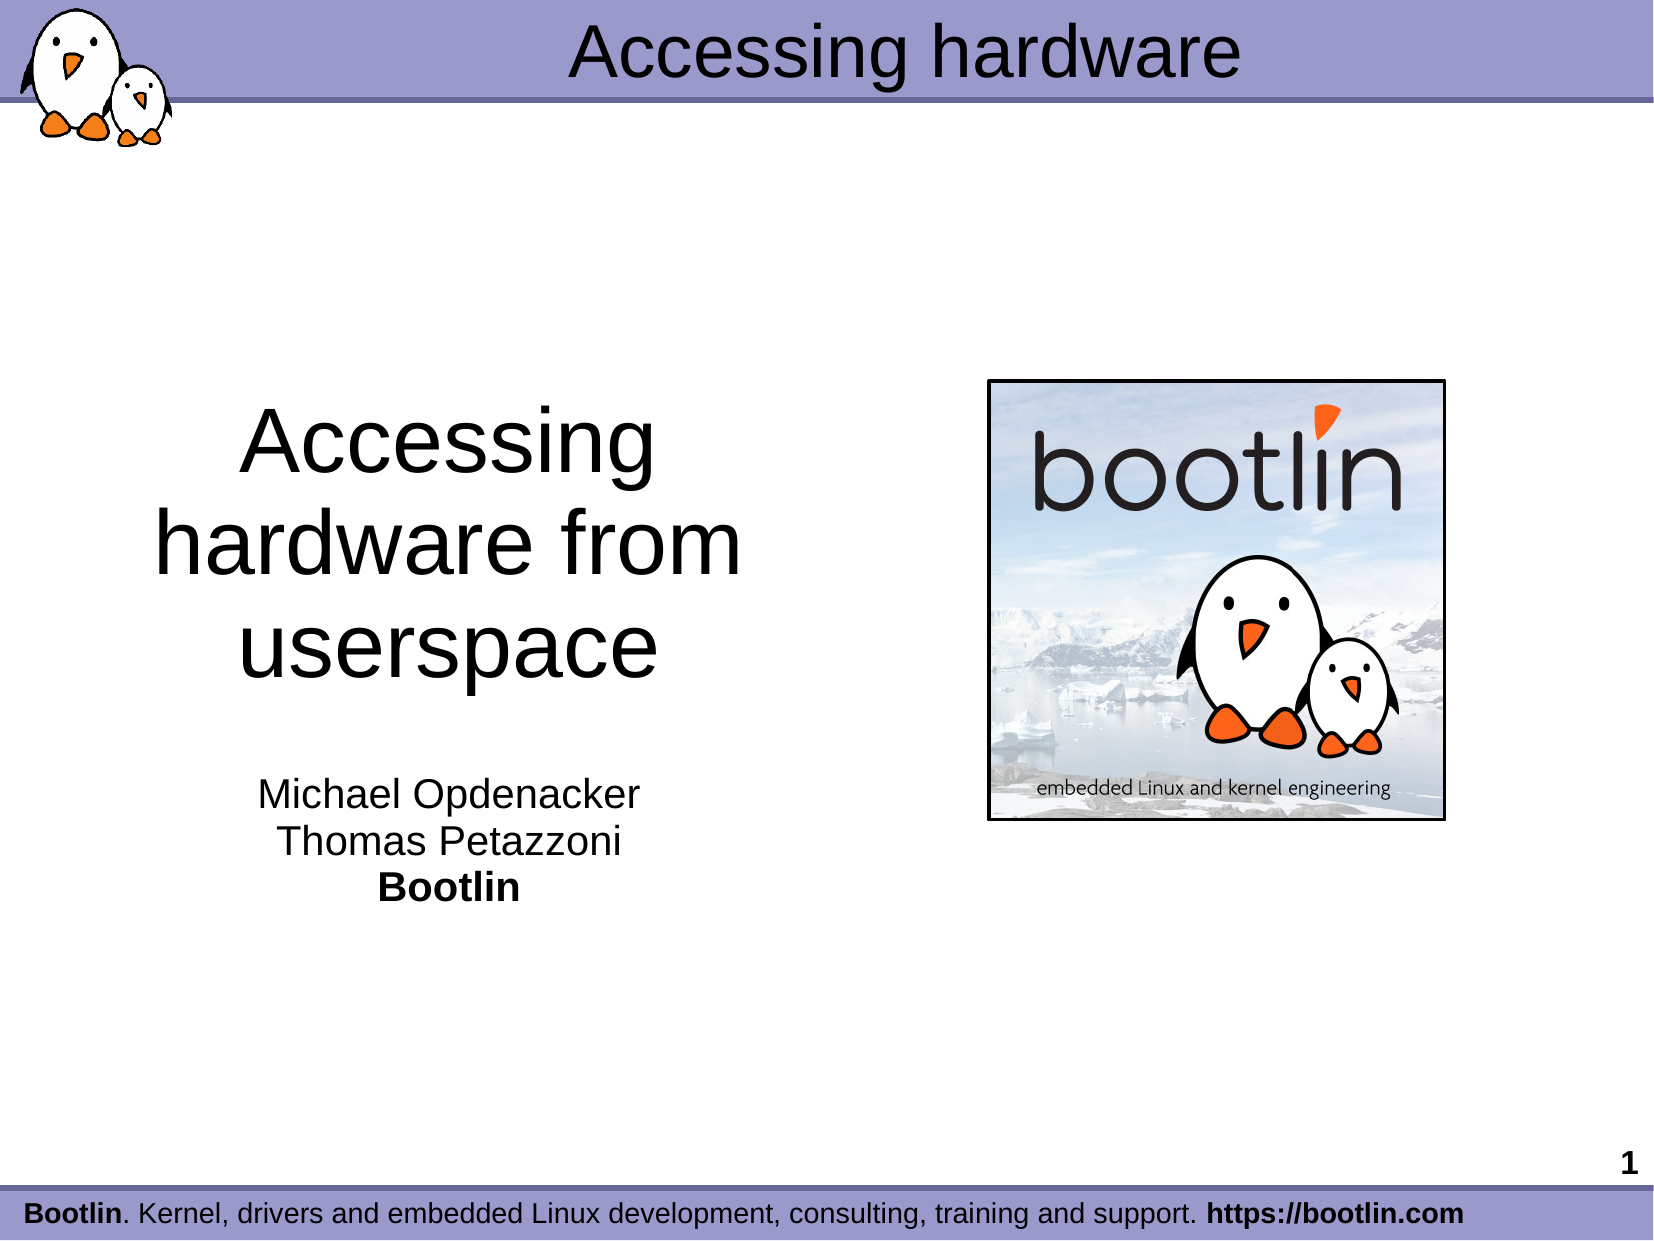

# Accessing hardware
Accessing hardware from userspace
Michael Opdenacker
Thomas Petazzoni
Bootlin